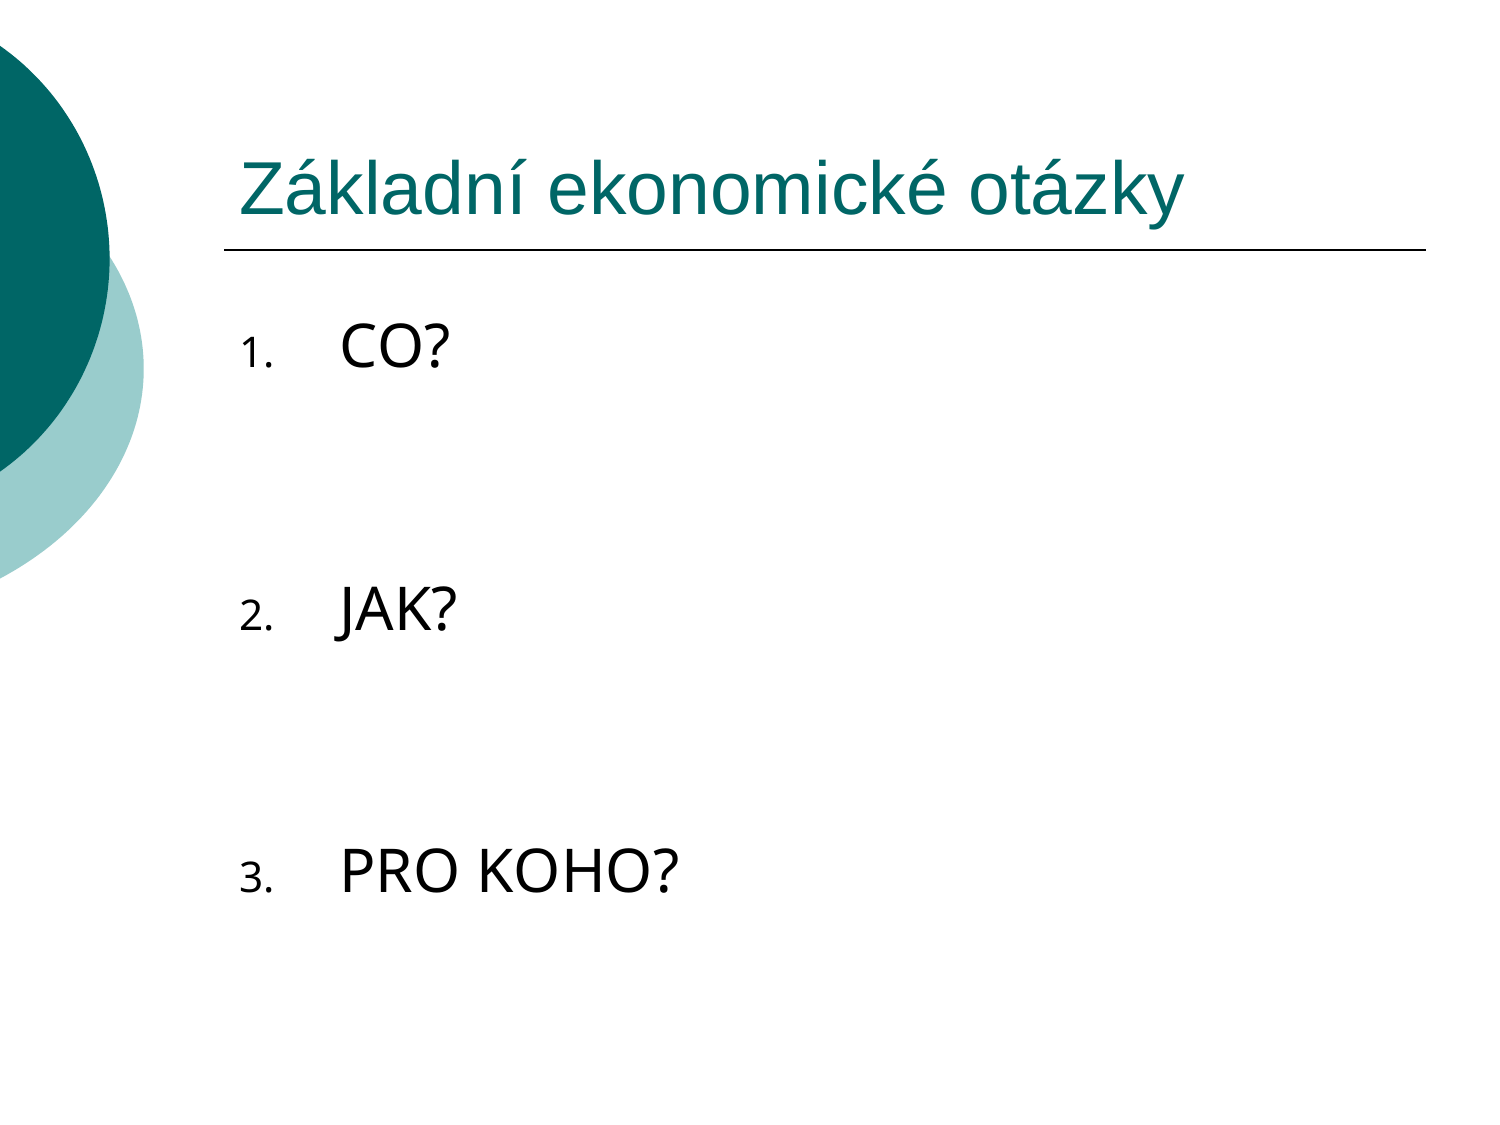

# Základní ekonomické otázky
CO?
JAK?
PRO KOHO?